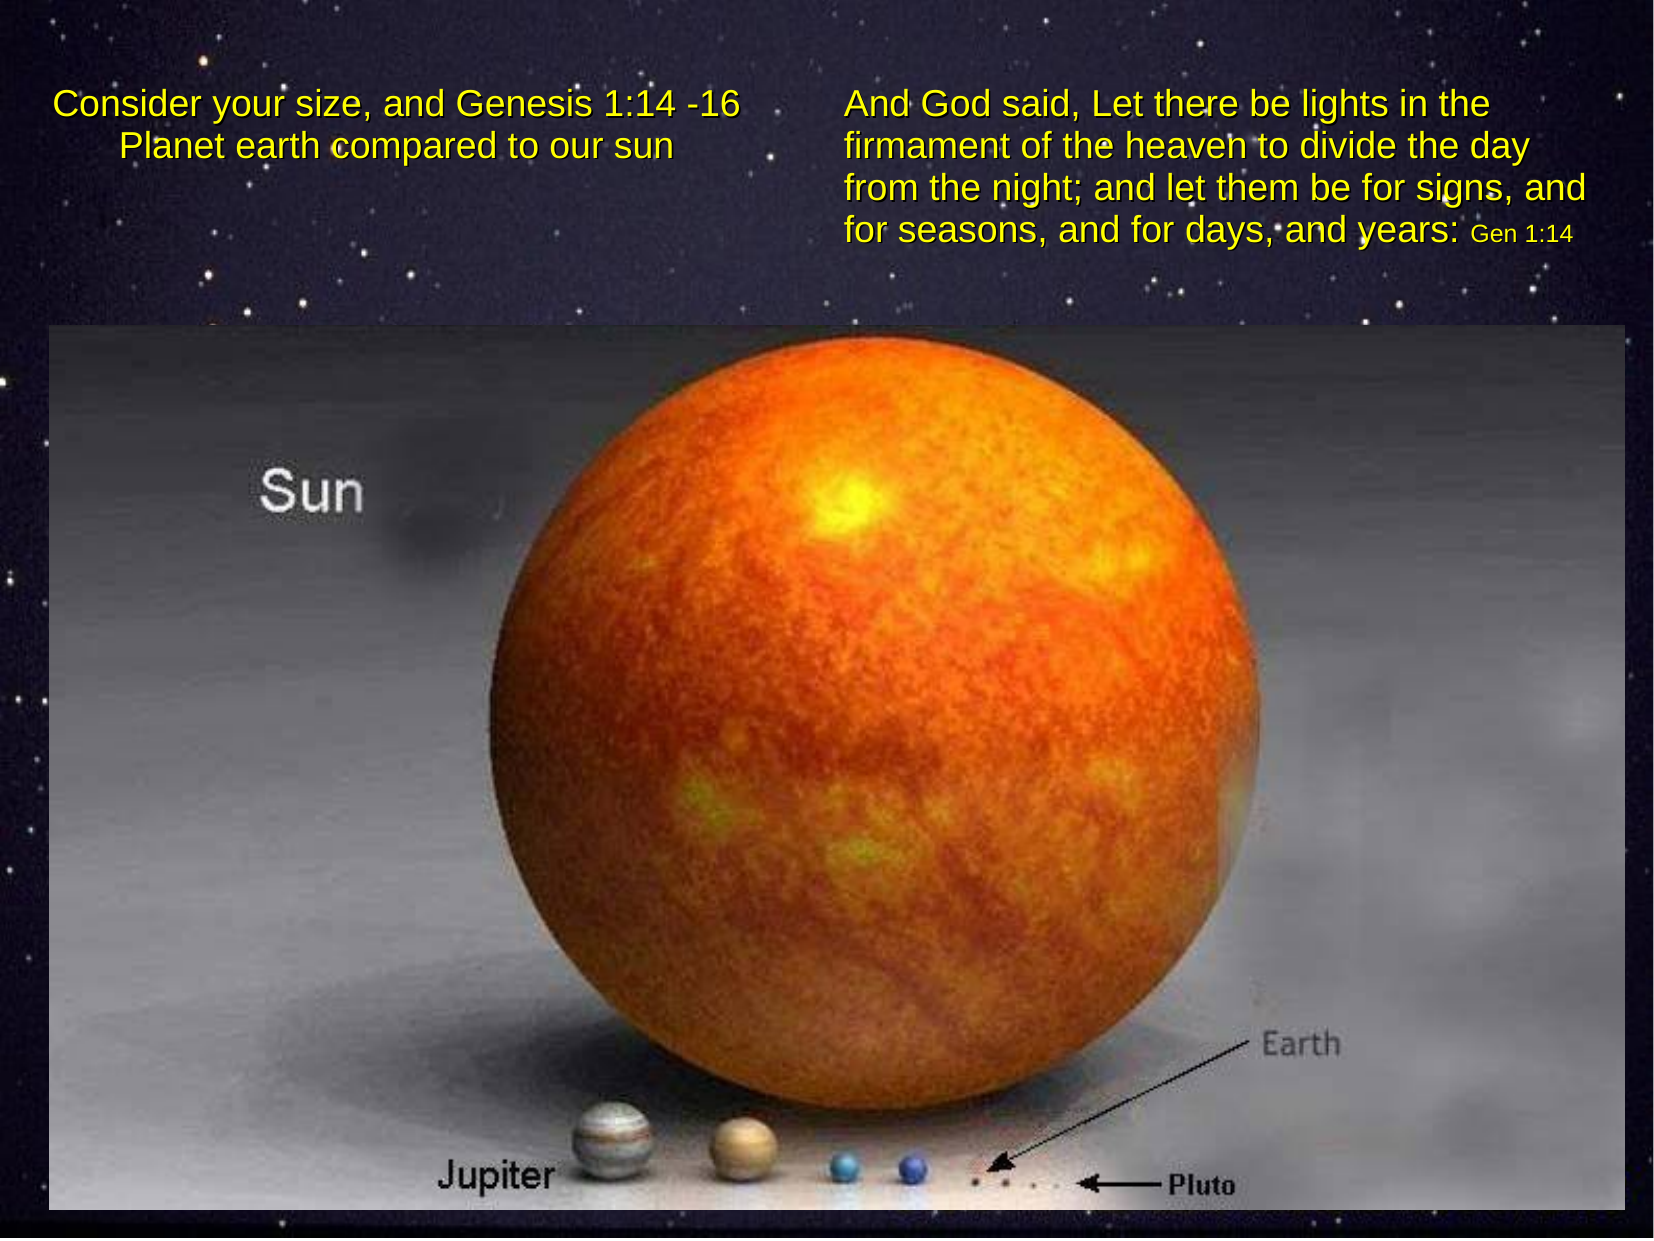

Consider your size, and Genesis 1:14 -16
Planet earth compared to our sun
And God said, Let there be lights in the firmament of the heaven to divide the day from the night; and let them be for signs, and for seasons, and for days, and years: Gen 1:14